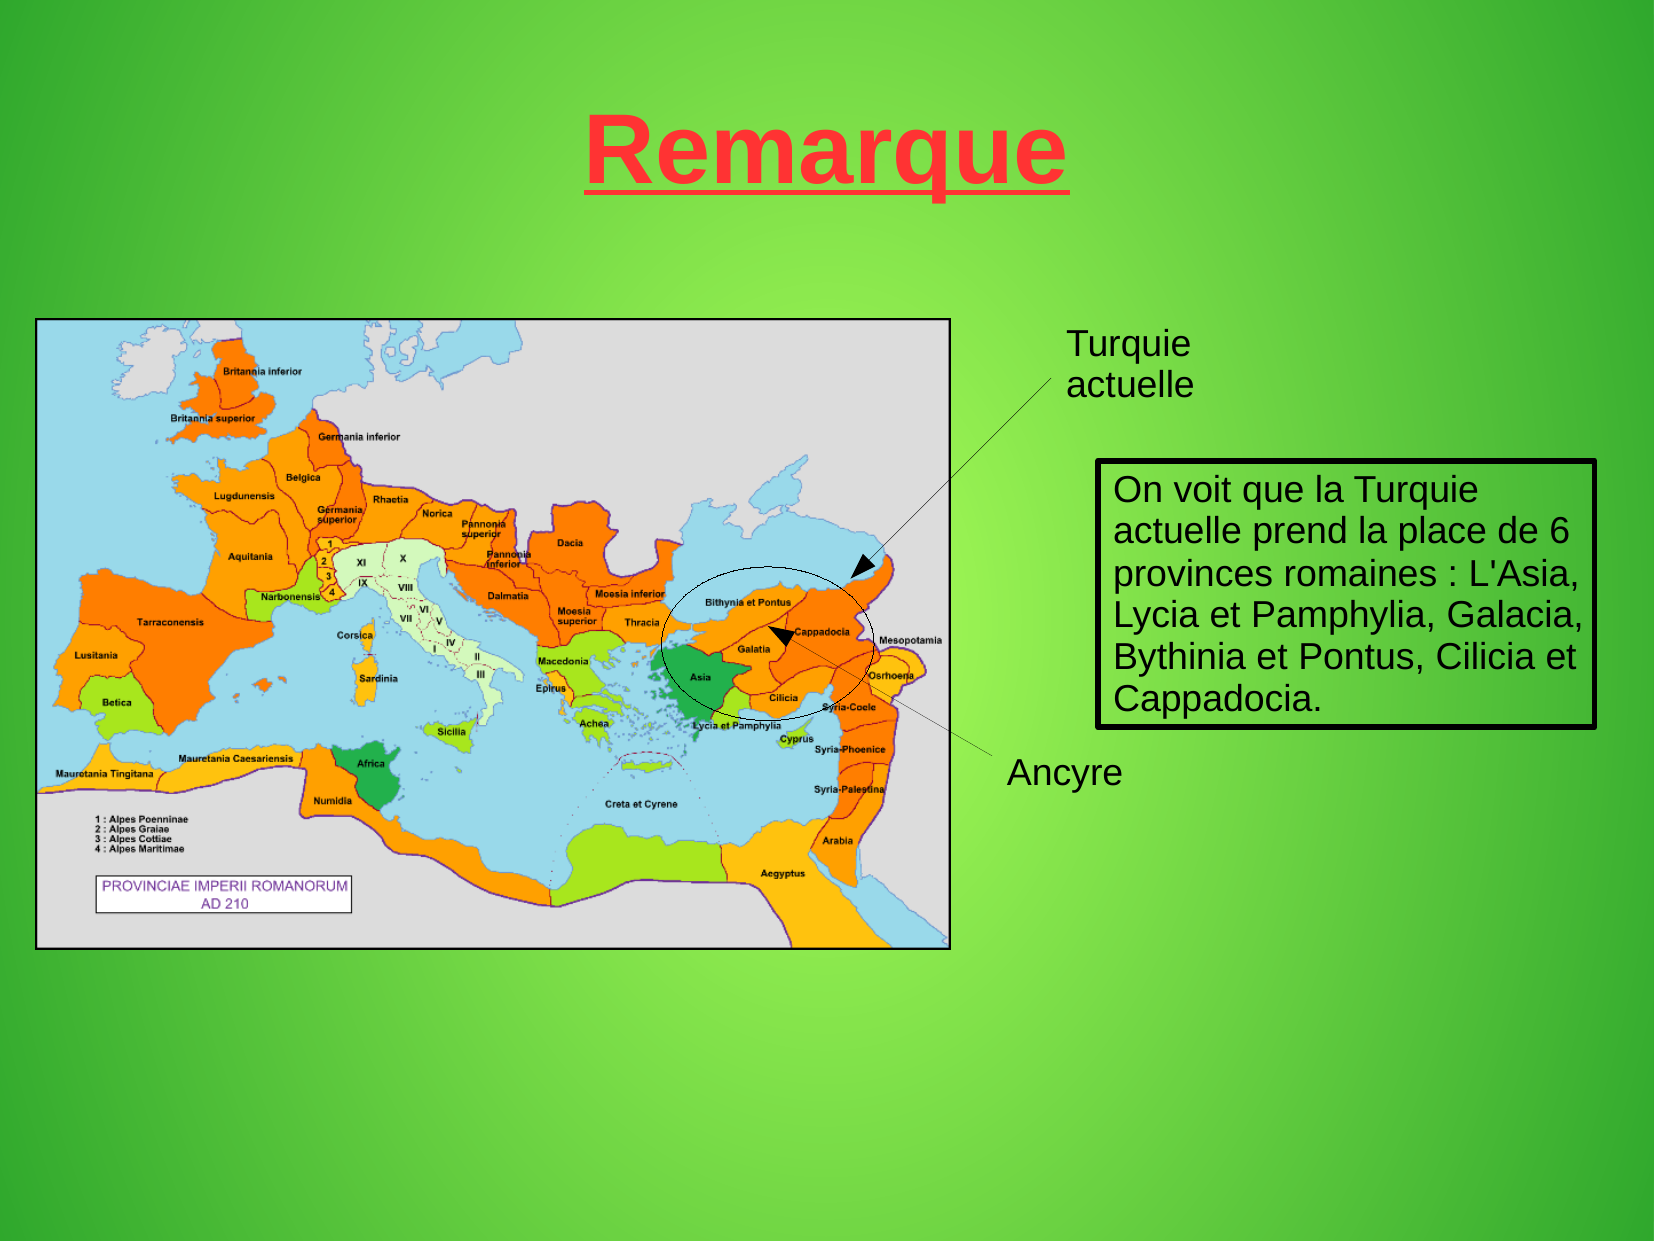

# Remarque
Turquie actuelle
On voit que la Turquie actuelle prend la place de 6 provinces romaines : L'Asia, Lycia et Pamphylia, Galacia, Bythinia et Pontus, Cilicia et Cappadocia.
Ancyre